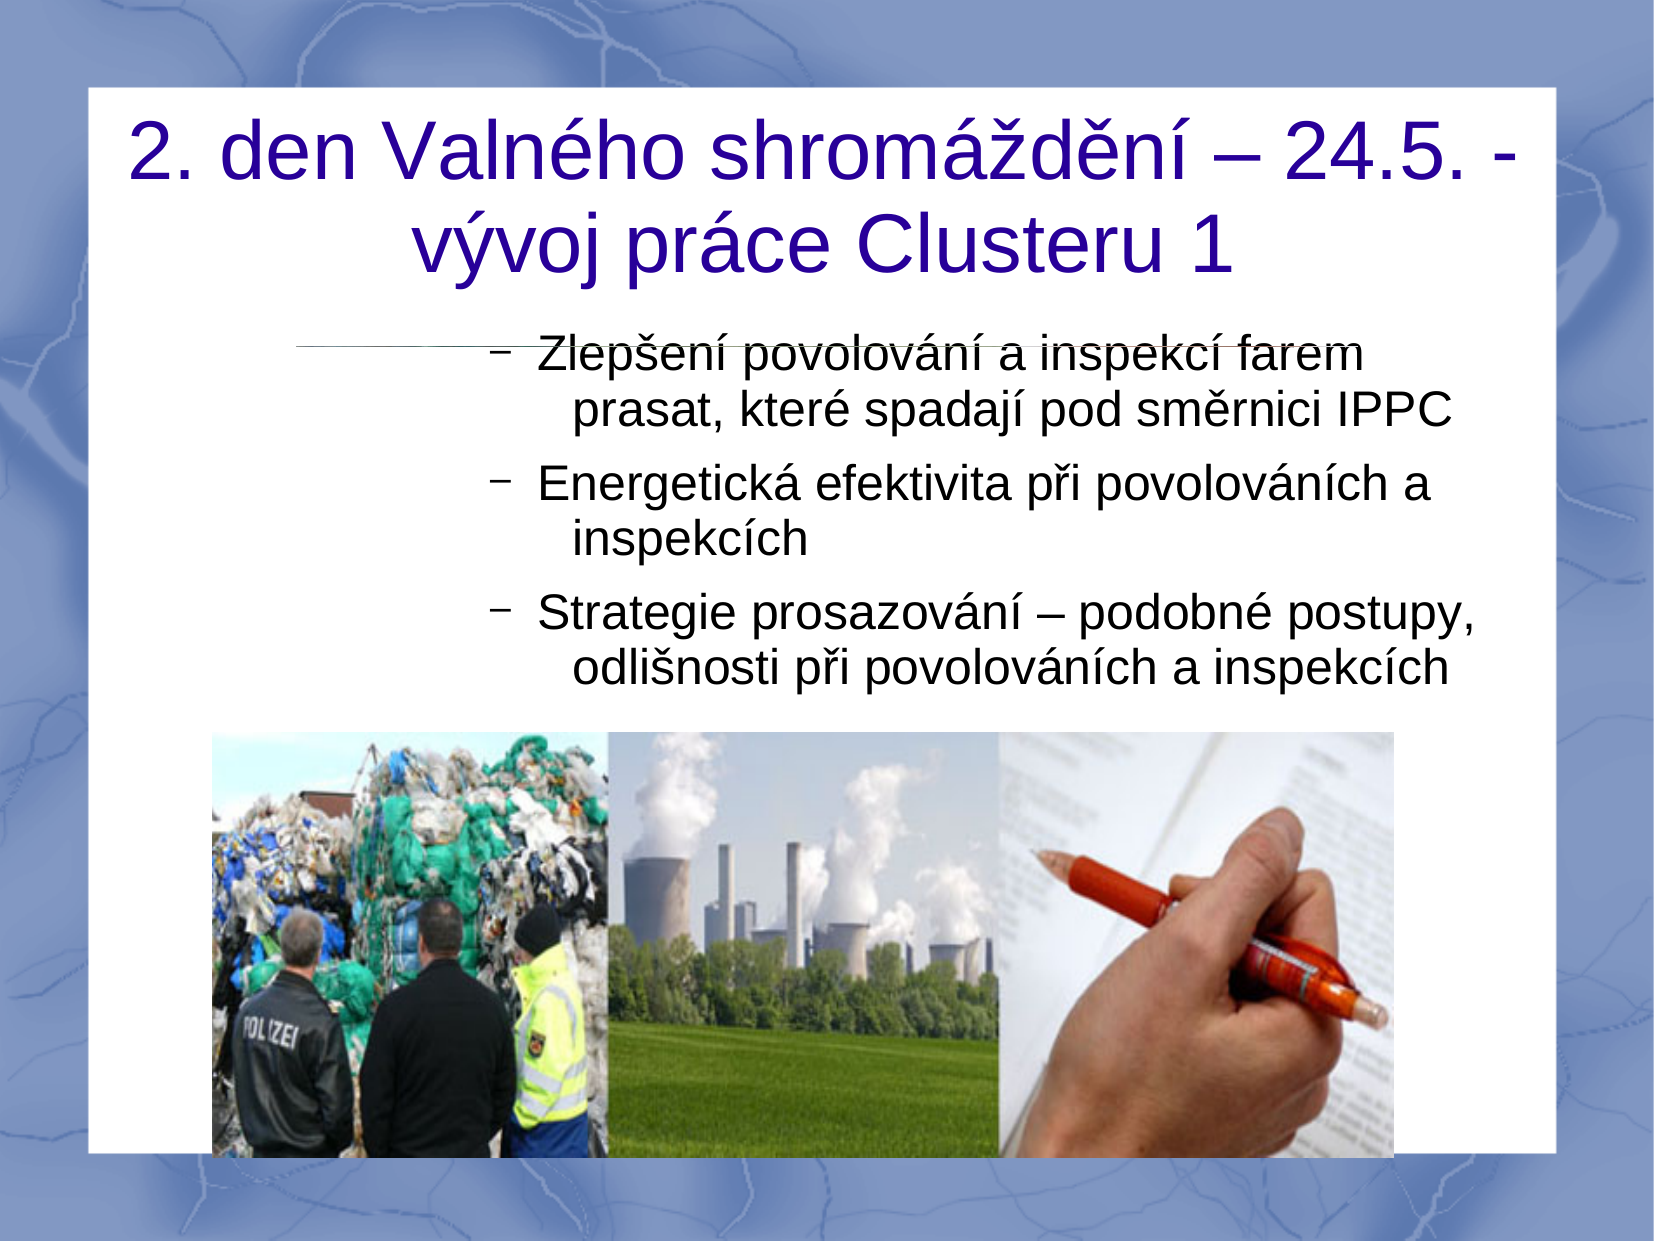

2. den Valného shromáždění – 24.5. - vývoj práce Clusteru 1
# Zlepšení povolování a inspekcí farem prasat, které spadají pod směrnici IPPC
Energetická efektivita při povolováních a inspekcích
Strategie prosazování – podobné postupy, odlišnosti při povolováních a inspekcích